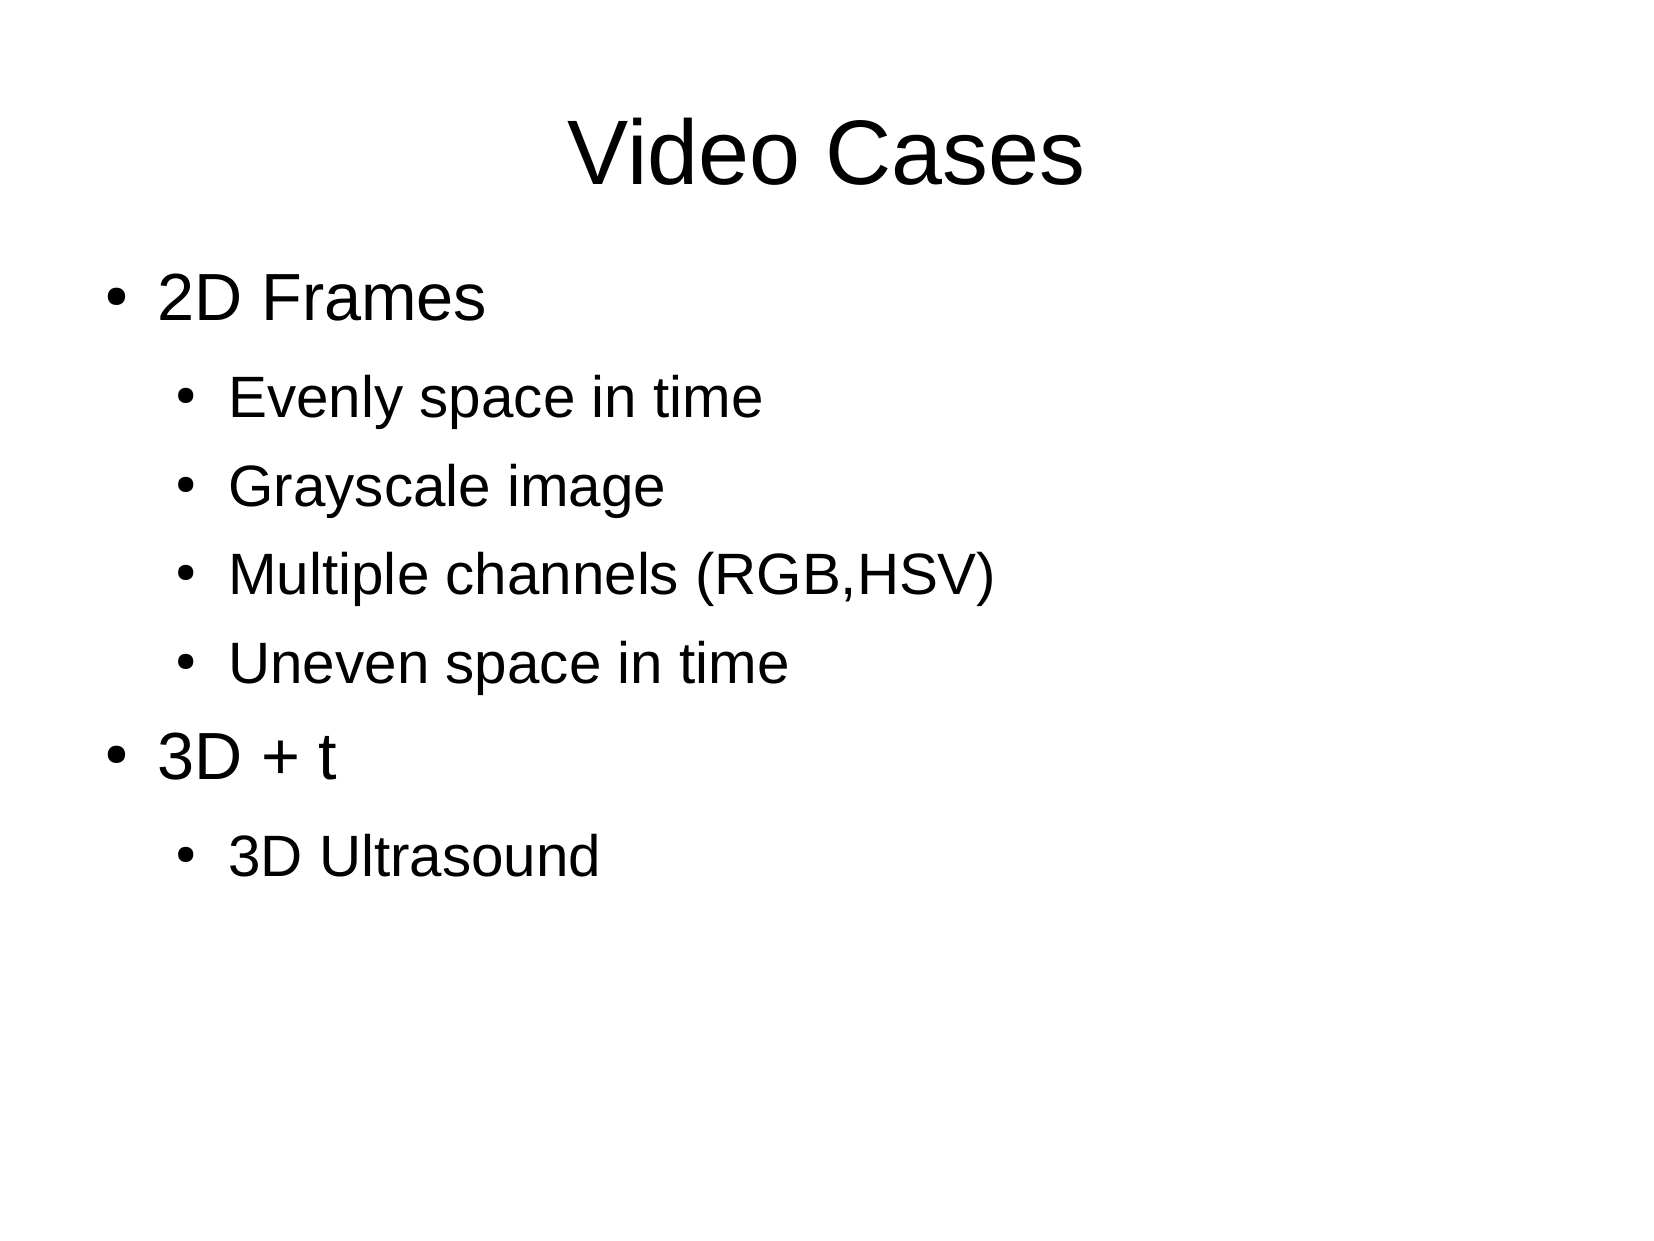

# Video Cases
2D Frames
Evenly space in time
Grayscale image
Multiple channels (RGB,HSV)
Uneven space in time
3D + t
3D Ultrasound